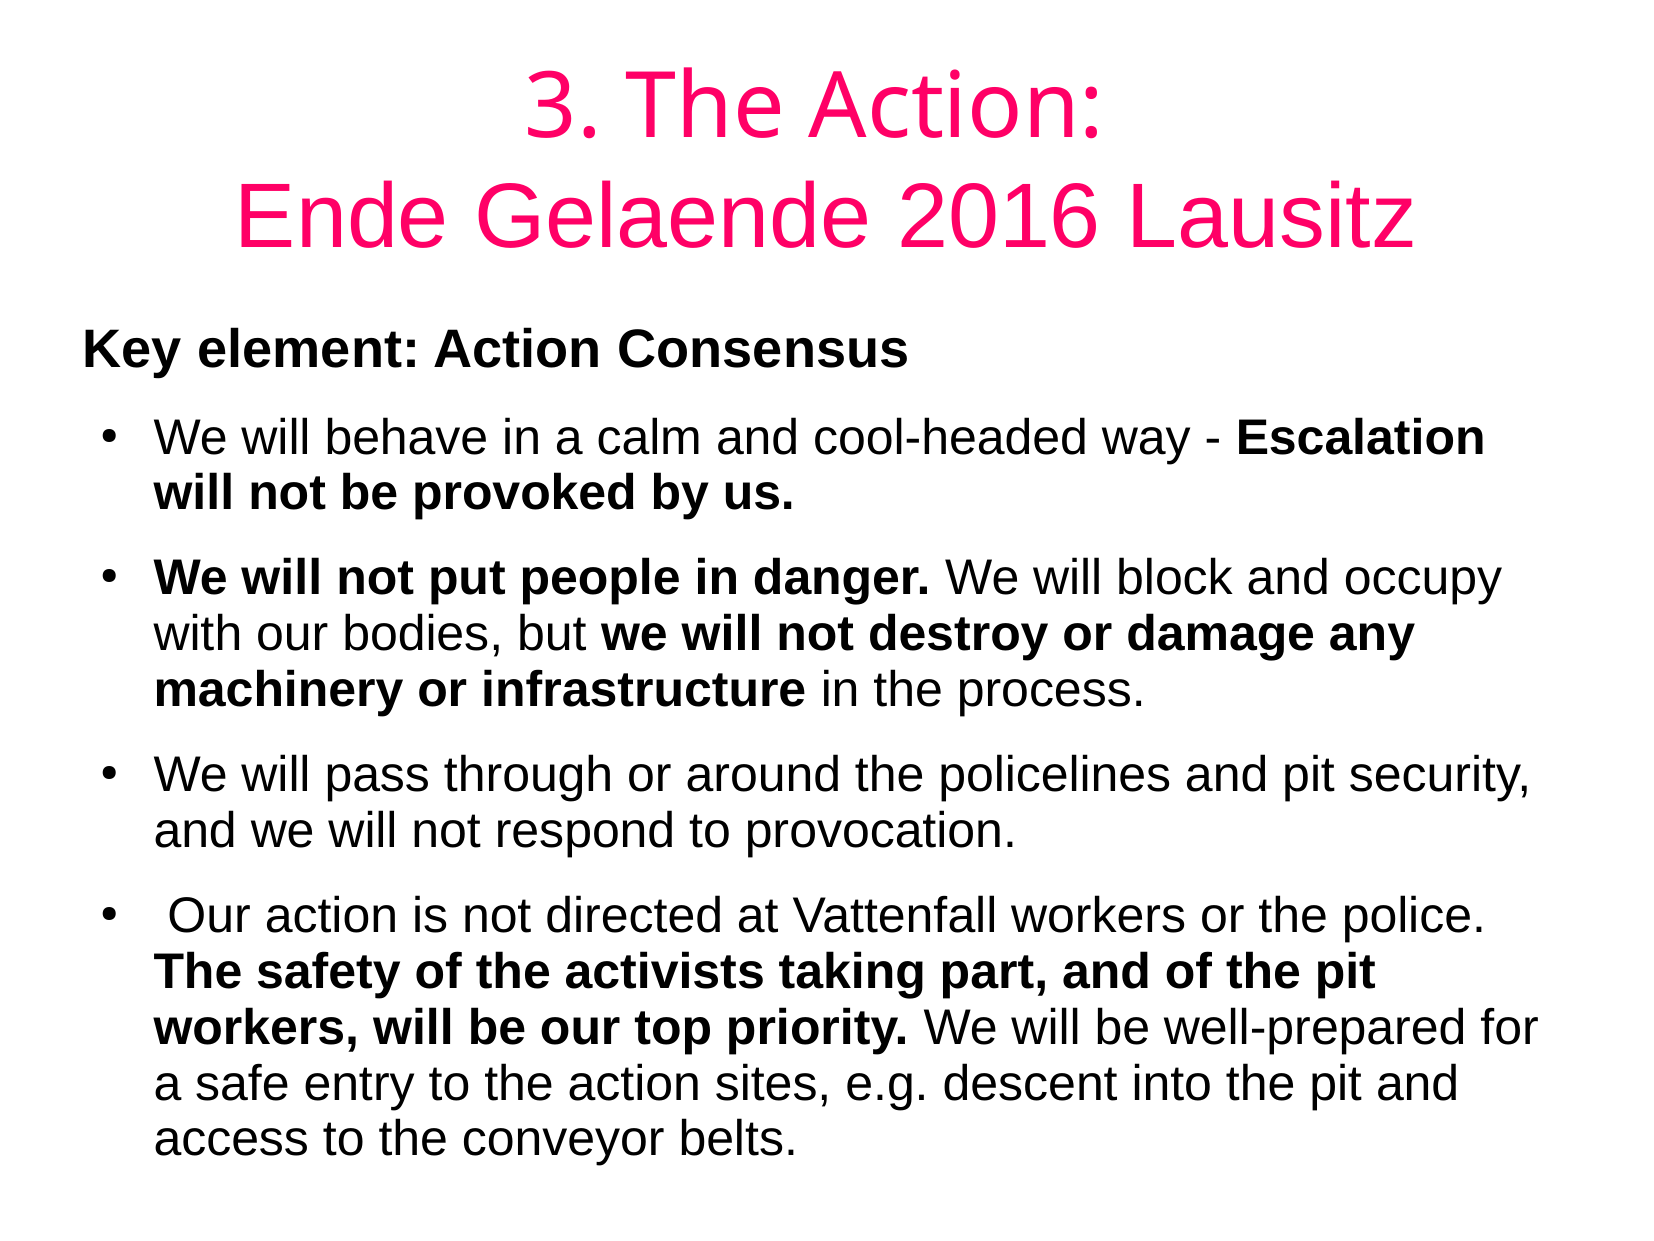

# 3. The Action: Ende Gelaende 2016 Lausitz
Key element: Action Consensus
We will behave in a calm and cool-headed way - Escalation will not be provoked by us.
We will not put people in danger. We will block and occupy with our bodies, but we will not destroy or damage any machinery or infrastructure in the process.
We will pass through or around the policelines and pit security, and we will not respond to provocation.
 Our action is not directed at Vattenfall workers or the police. The safety of the activists taking part, and of the pit workers, will be our top priority. We will be well-prepared for a safe entry to the action sites, e.g. descent into the pit and access to the conveyor belts.